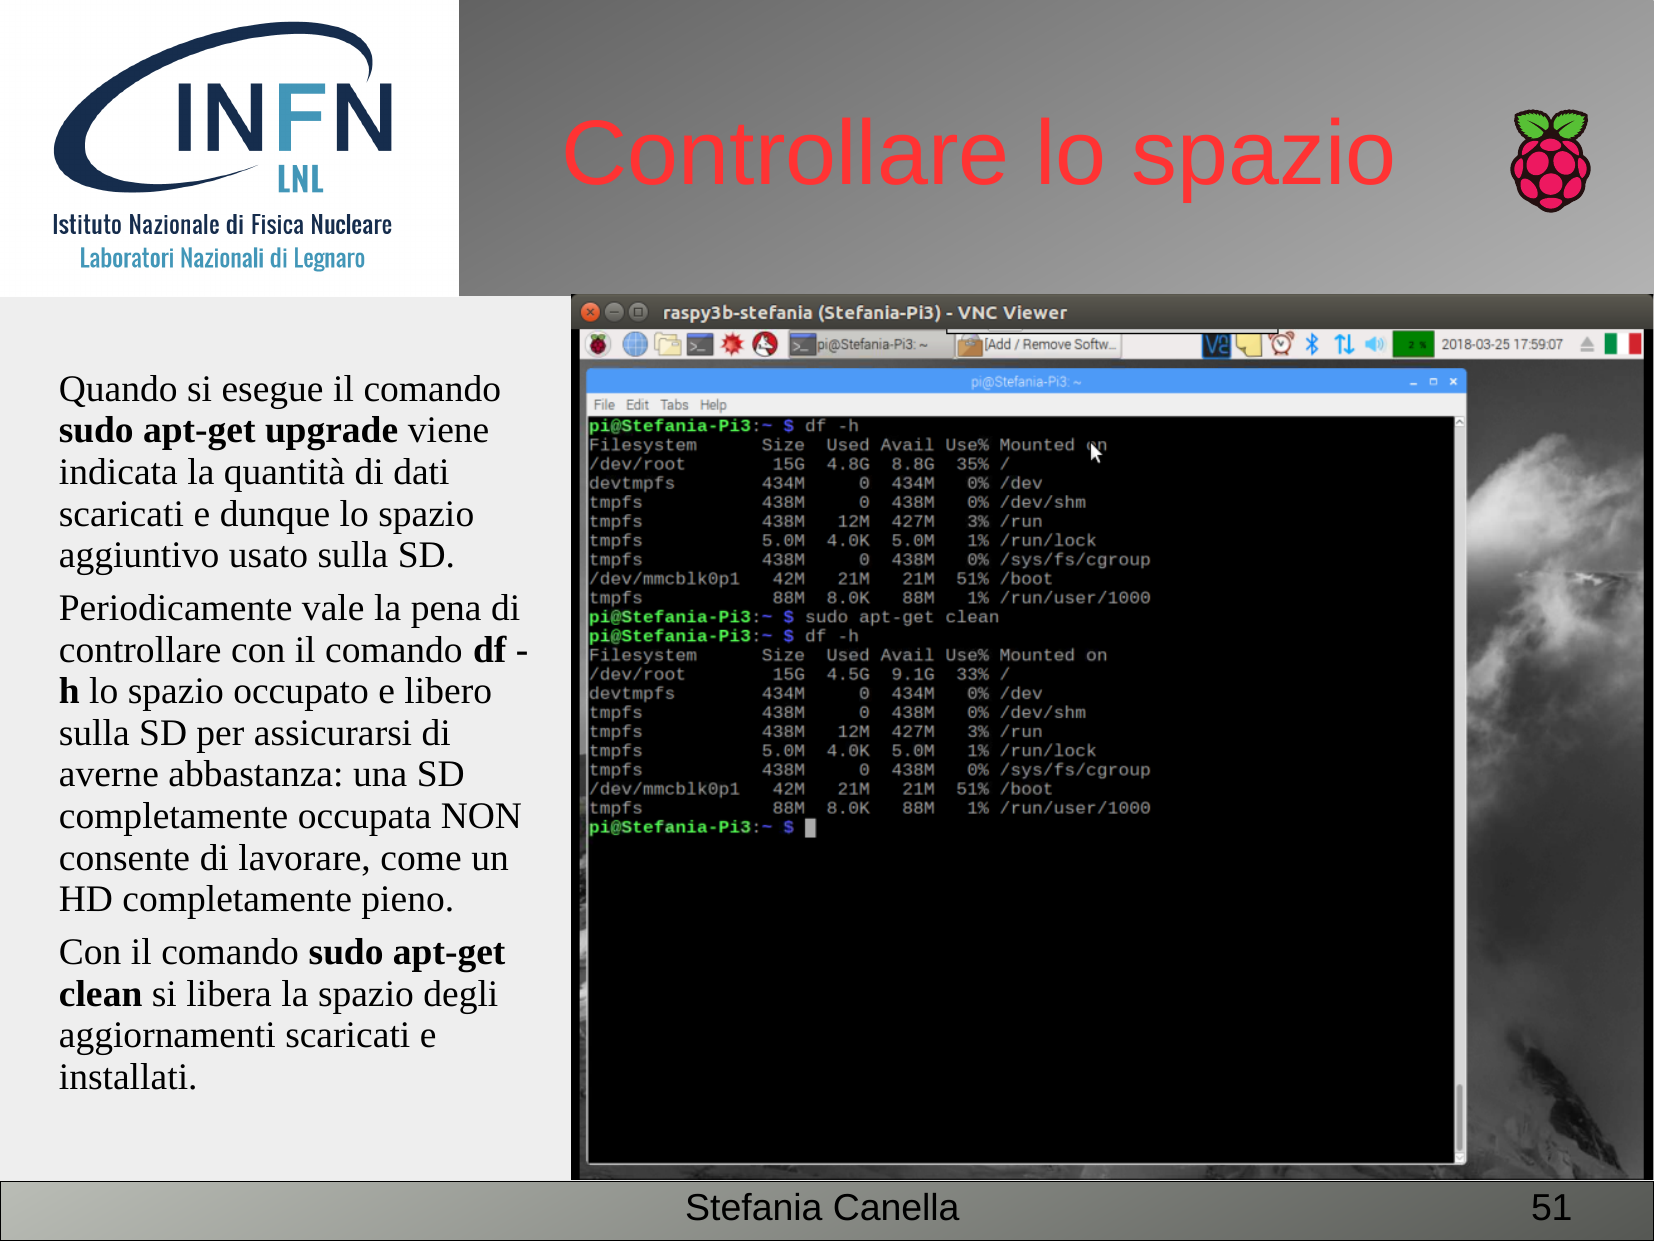

# Controllare lo spazio
Quando si esegue il comando sudo apt-get upgrade viene indicata la quantità di dati scaricati e dunque lo spazio aggiuntivo usato sulla SD.
Periodicamente vale la pena di controllare con il comando df -h lo spazio occupato e libero sulla SD per assicurarsi di averne abbastanza: una SD completamente occupata NON consente di lavorare, come un HD completamente pieno.
Con il comando sudo apt-get clean si libera la spazio degli aggiornamenti scaricati e installati.
Stefania Canella